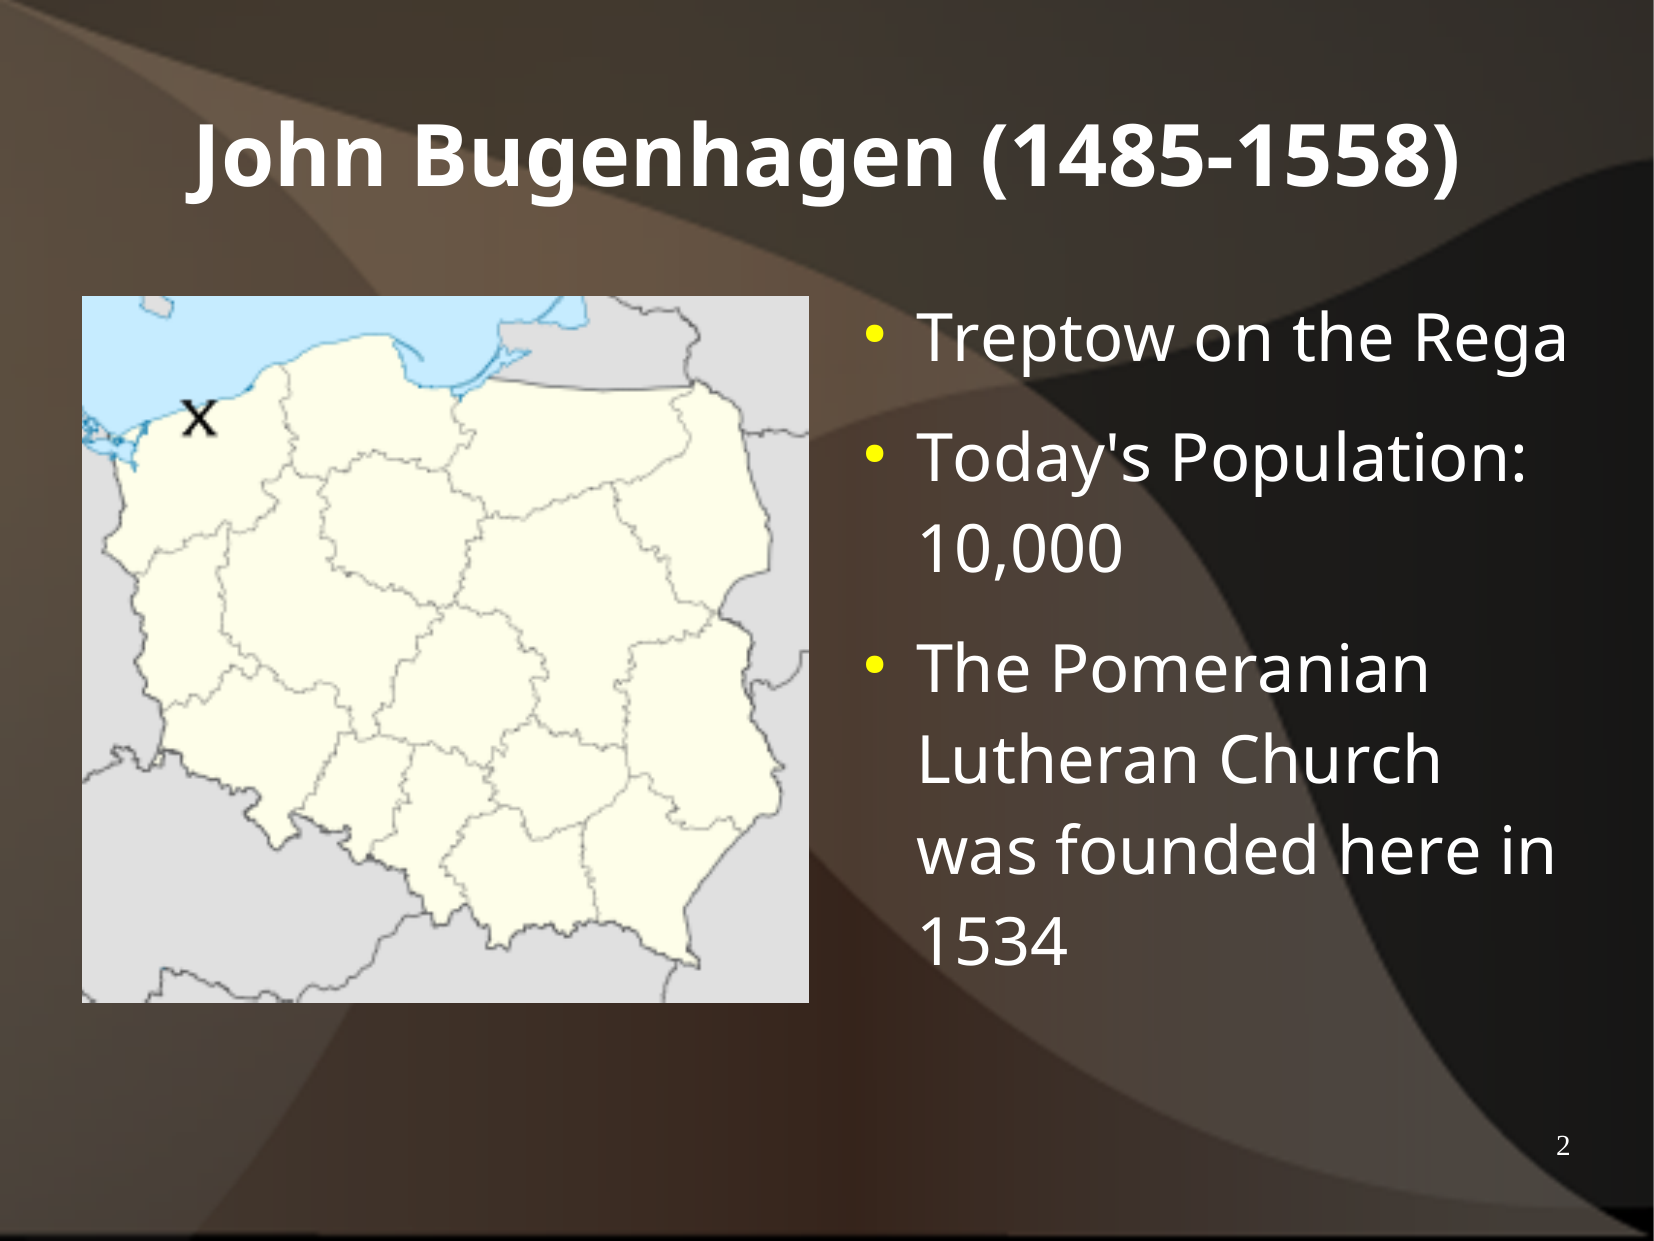

# John Bugenhagen (1485-1558)
Treptow on the Rega
Today's Population: 10,000
The Pomeranian Lutheran Church was founded here in 1534
2